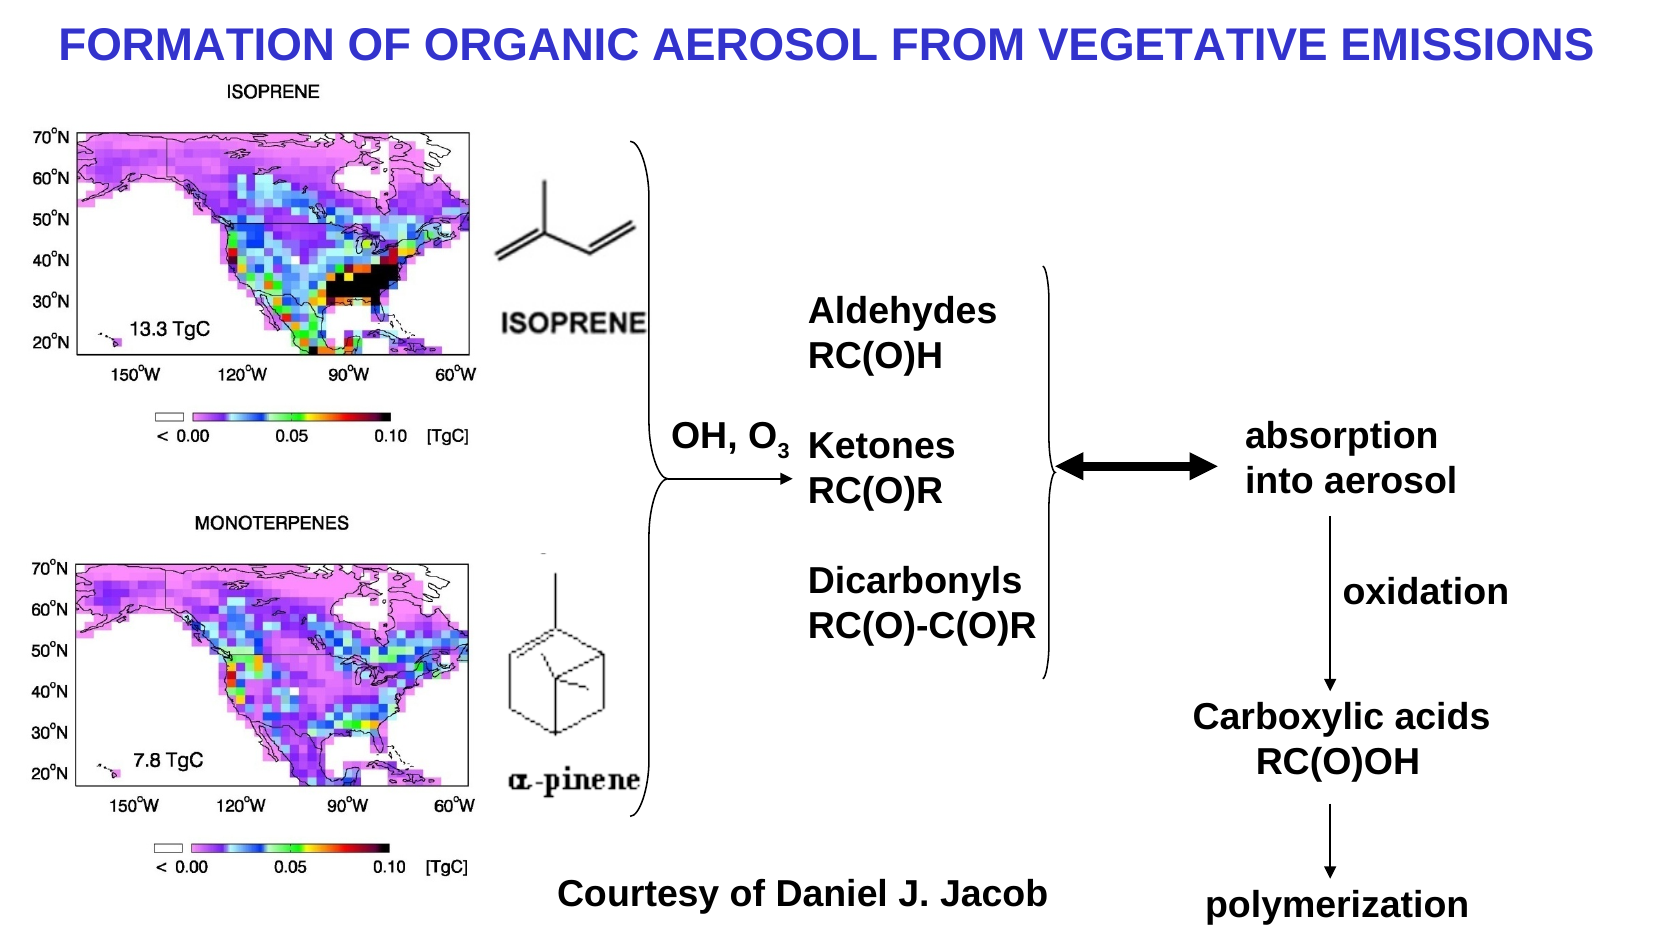

# FORMATION OF ORGANIC AEROSOL FROM VEGETATIVE EMISSIONS
(C5H8)
Aldehydes
RC(O)H
Ketones
RC(O)R
Dicarbonyls
RC(O)-C(O)R
OH, O3
absorption
into aerosol
(C10H16)
oxidation
Carboxylic acids
 RC(O)OH
Courtesy of Daniel J. Jacob
polymerization